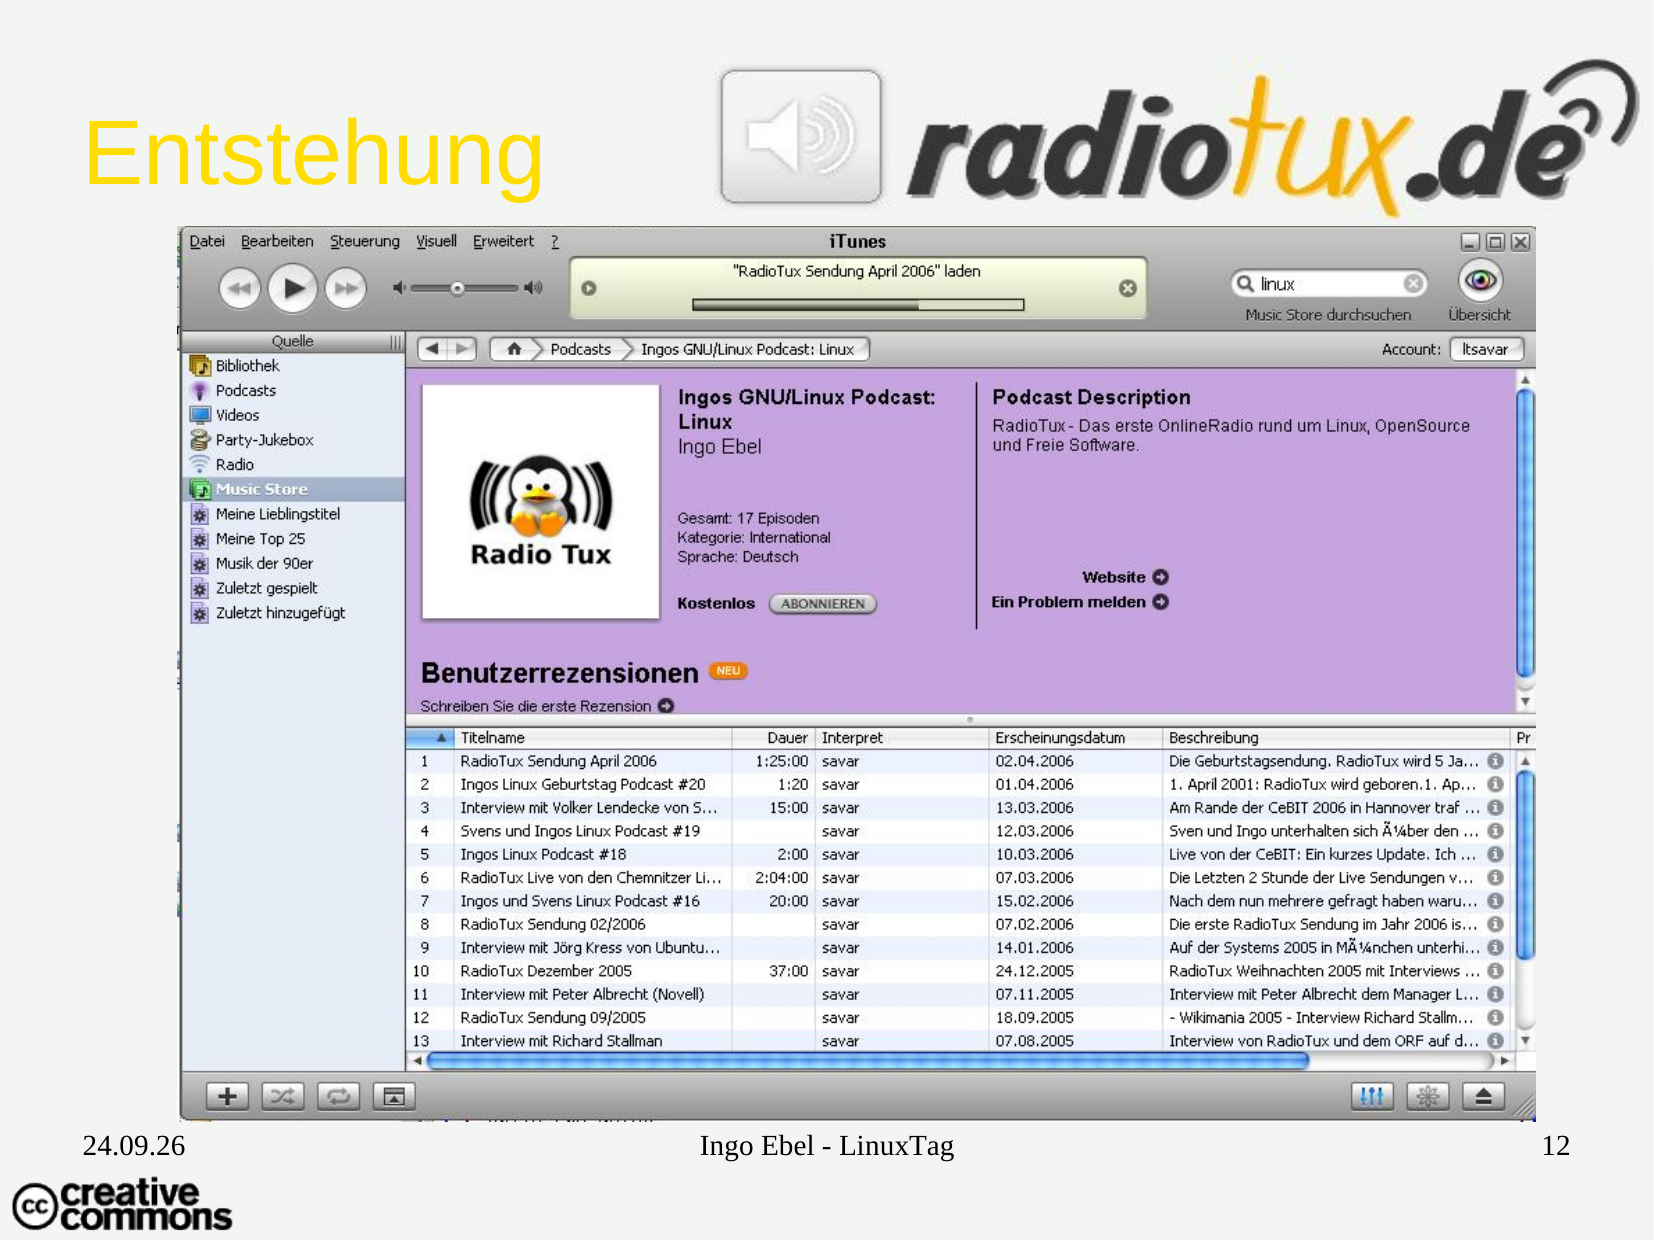

# Entstehung
Ingo Ebel - LinuxTag
12